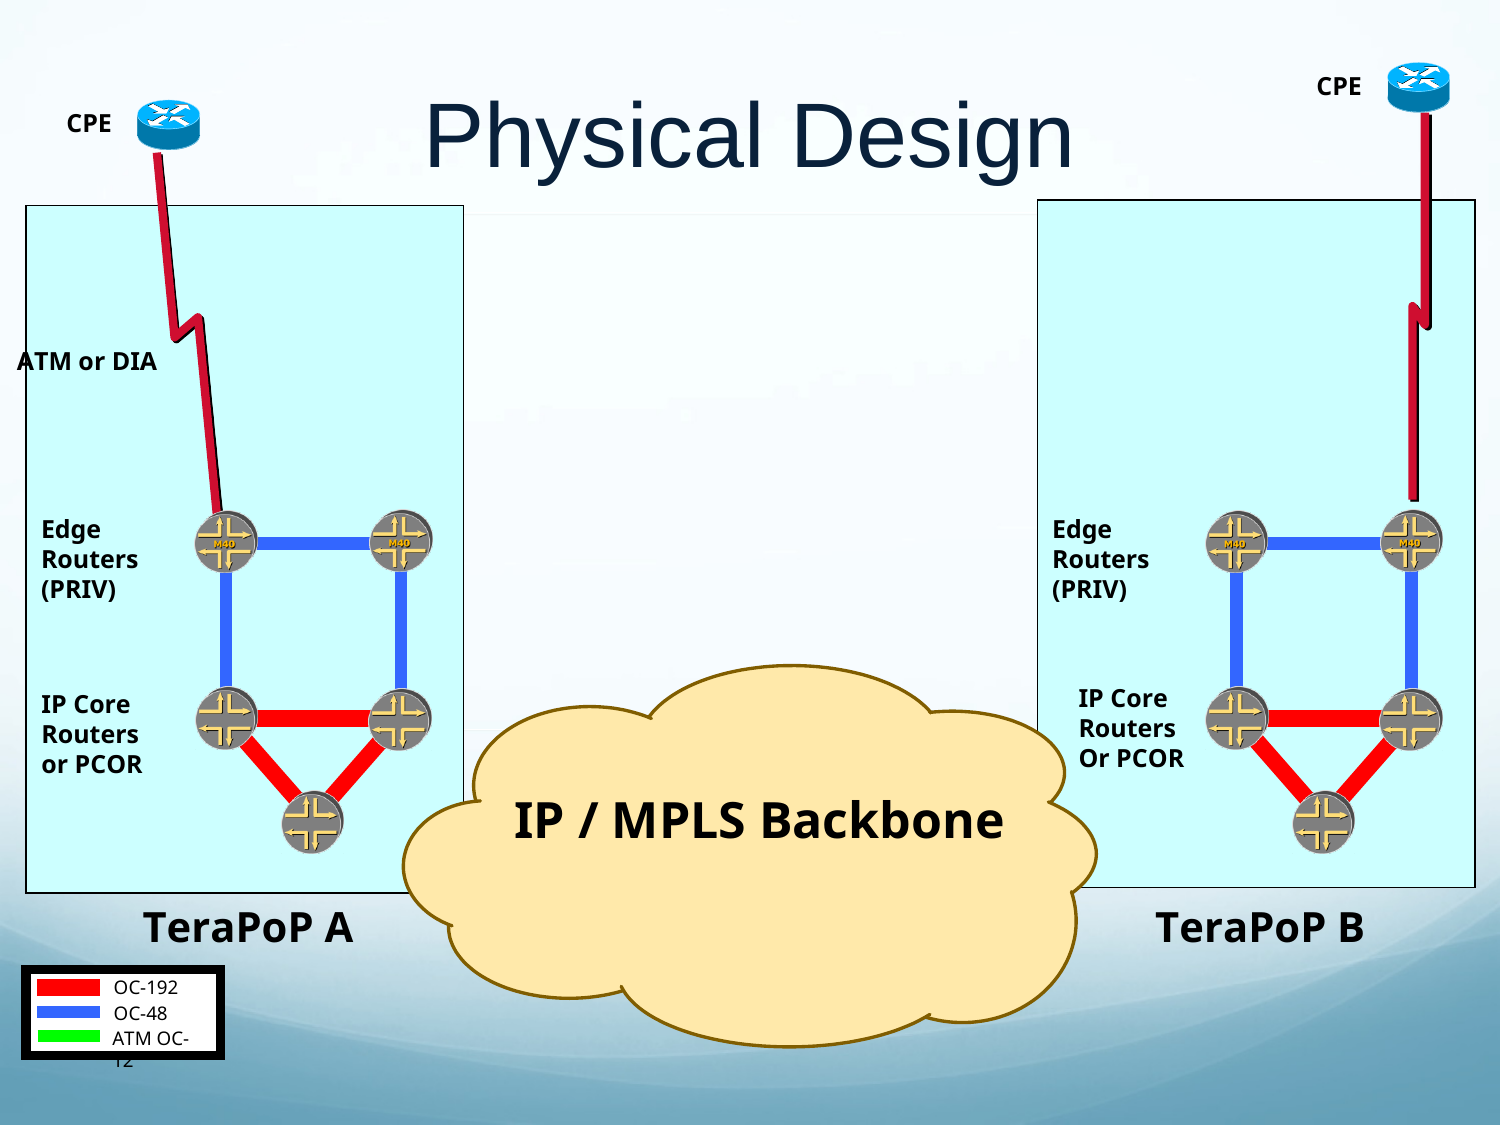

Physical Design
CPE
CPE
ATM or DIA
Edge
Routers
(PRIV)
Edge
Routers
(PRIV)
IP Core
Routers
Or PCOR
IP Core
Routers
or PCOR
IP / MPLS Backbone
TeraPoP A
TeraPoP B
OC-192
OC-48
ATM OC-12